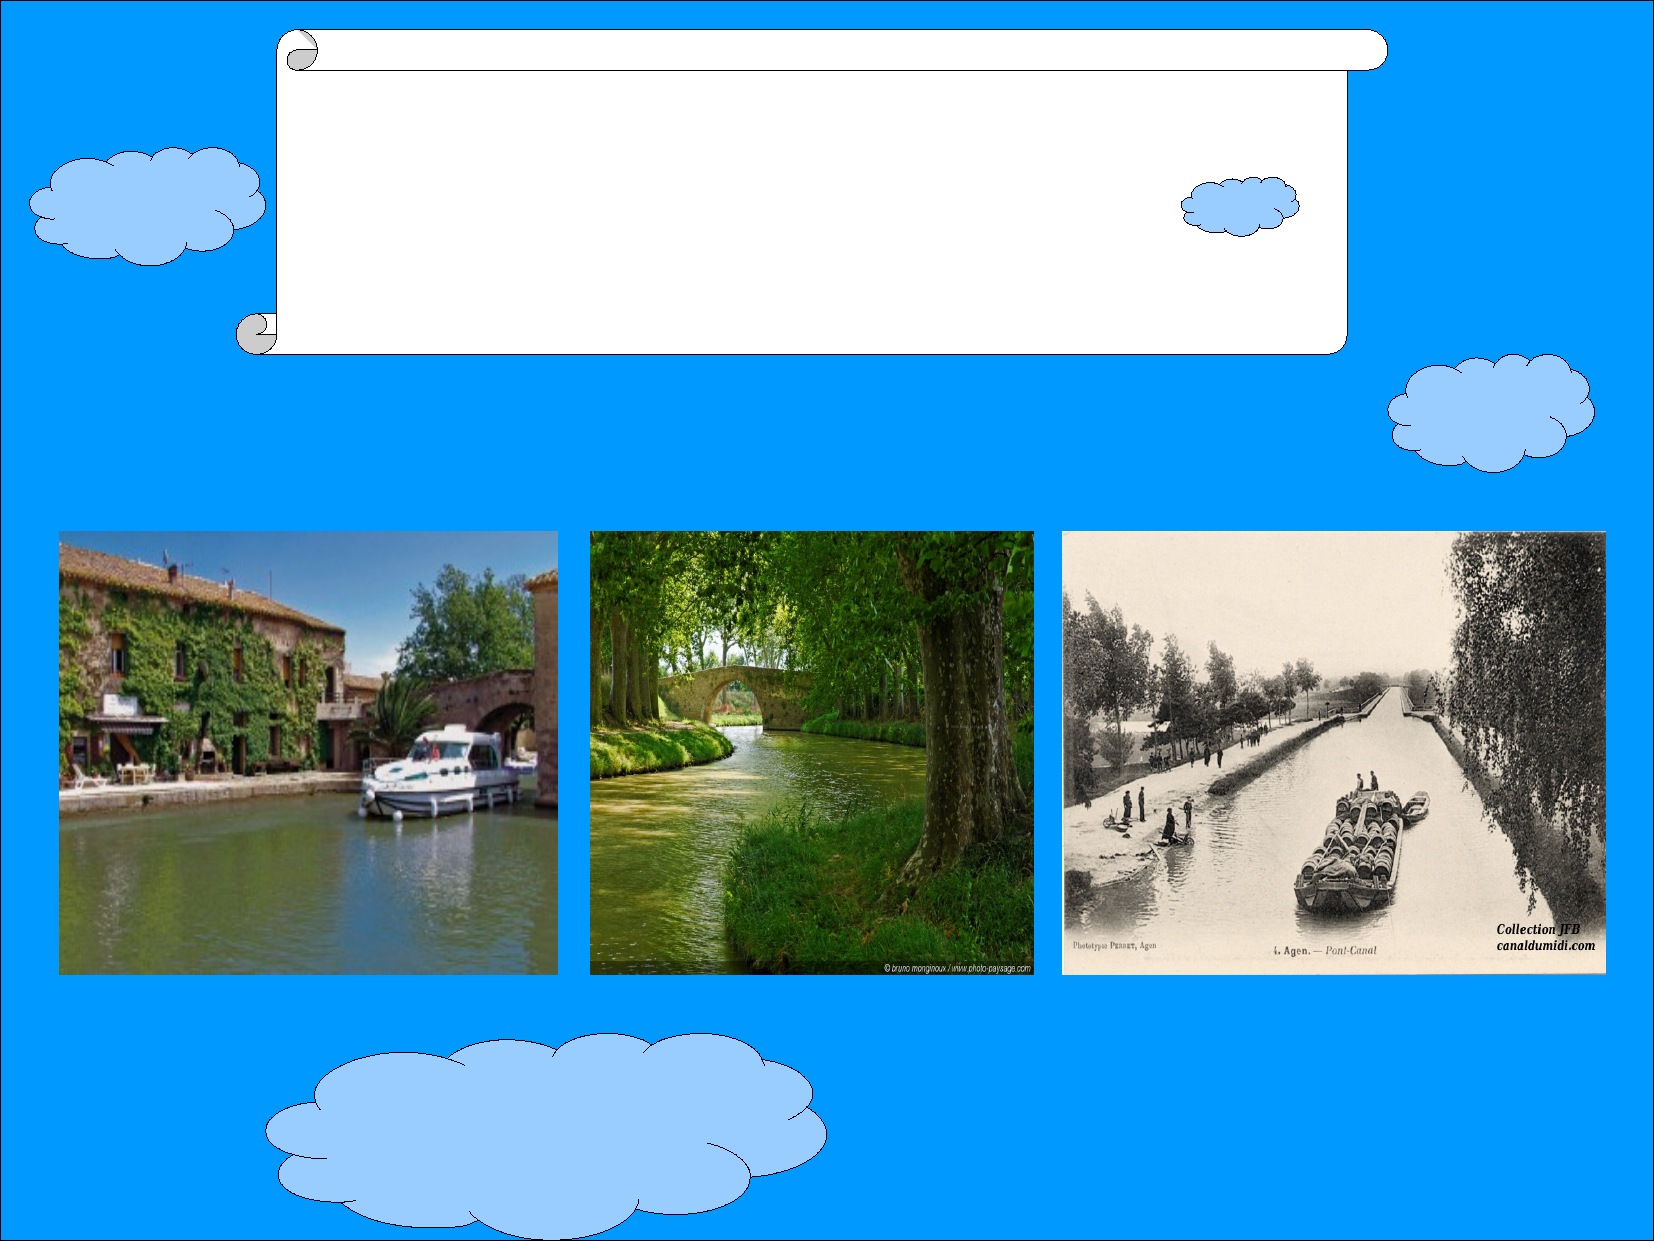

Die Tiefe des Kanals ist 2m mit einem
Minimum von 1,8m.
Die Oberfläche des Kanals ist 20m